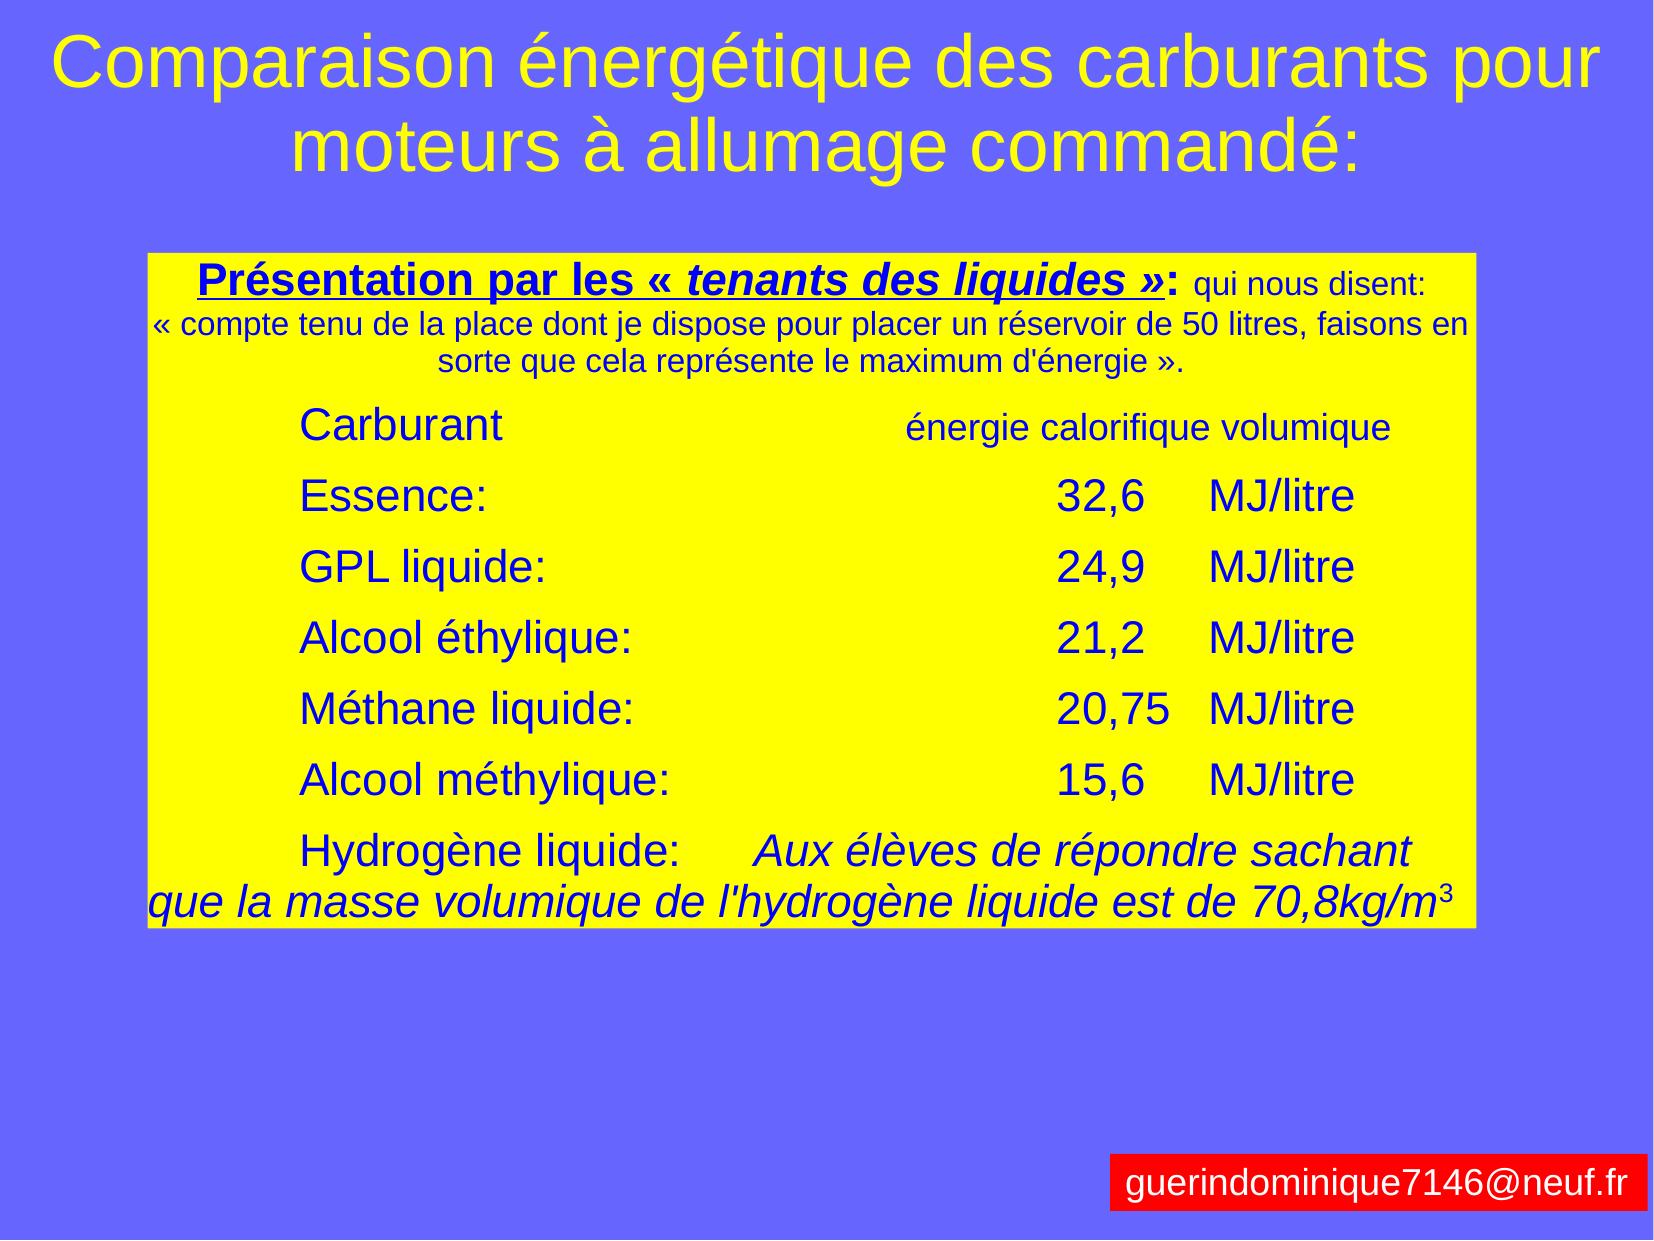

Comparaison énergétique des carburants pour moteurs à allumage commandé:
# Présentation par les « tenants des liquides »: qui nous disent: « compte tenu de la place dont je dispose pour placer un réservoir de 50 litres, faisons en sorte que cela représente le maximum d'énergie ».
	Carburant			énergie calorifique volumique
	Essence:				32,6 	MJ/litre
	GPL liquide:				24,9 	MJ/litre
	Alcool éthylique:			21,2 	MJ/litre
	Méthane liquide:			20,75	MJ/litre
	Alcool méthylique:			15,6 	MJ/litre
	Hydrogène liquide:	Aux élèves de répondre sachant que la masse volumique de l'hydrogène liquide est de 70,8kg/m3
guerindominique7146@neuf.fr